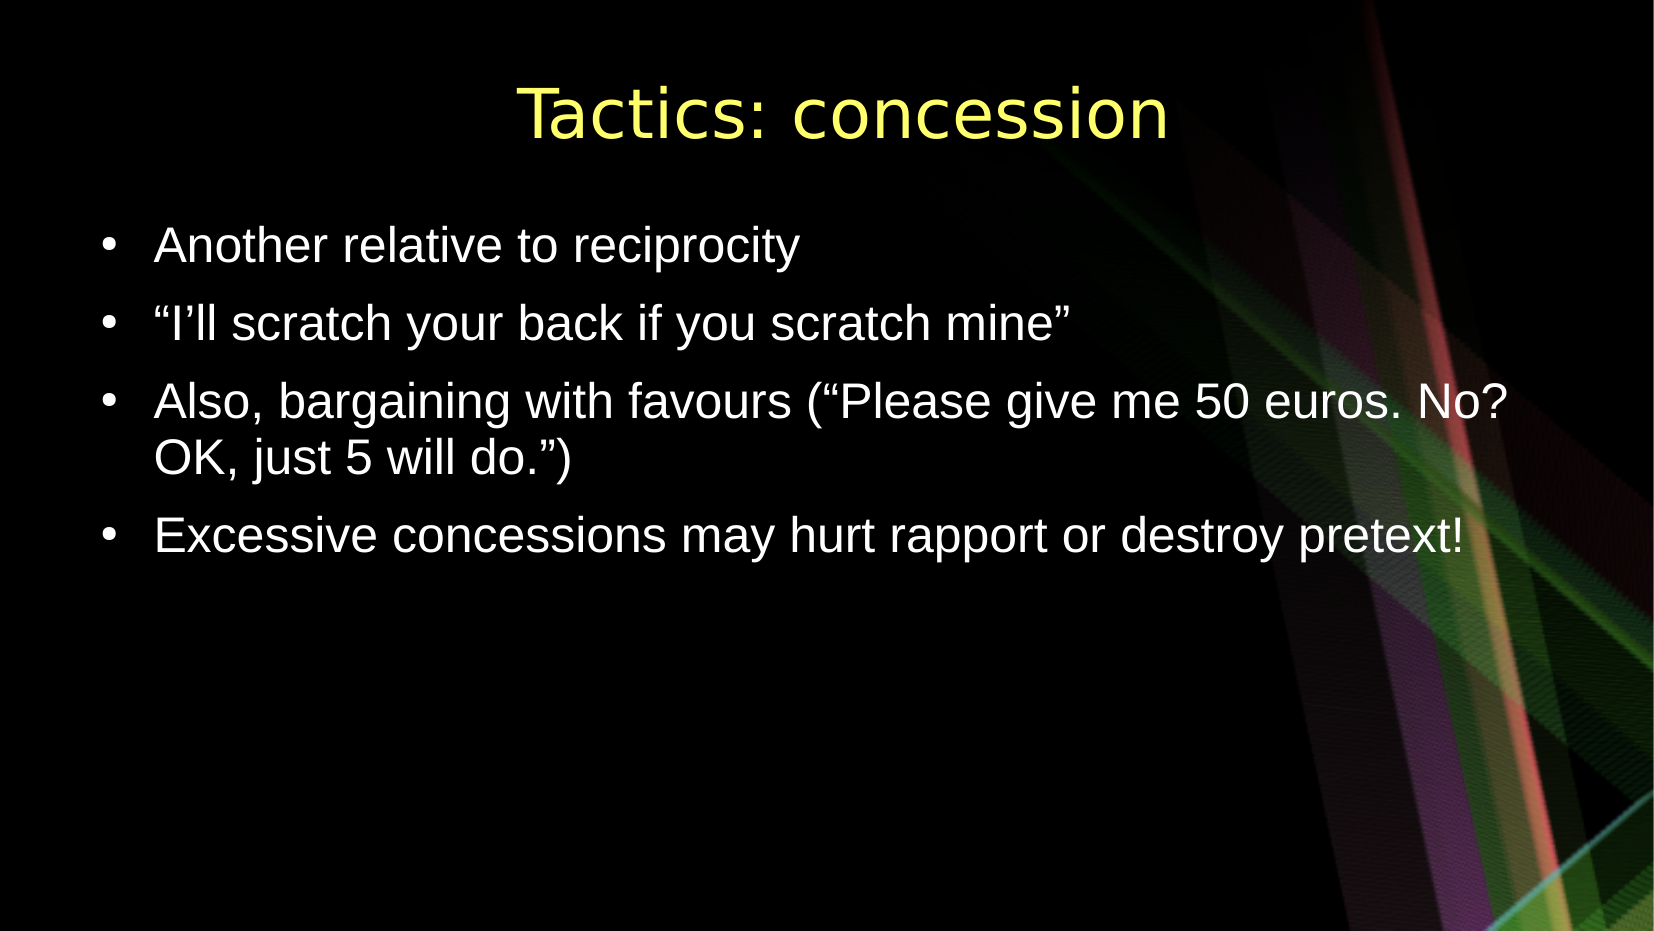

# Tactics: concession
Another relative to reciprocity
“I’ll scratch your back if you scratch mine”
Also, bargaining with favours (“Please give me 50 euros. No? OK, just 5 will do.”)
Excessive concessions may hurt rapport or destroy pretext!